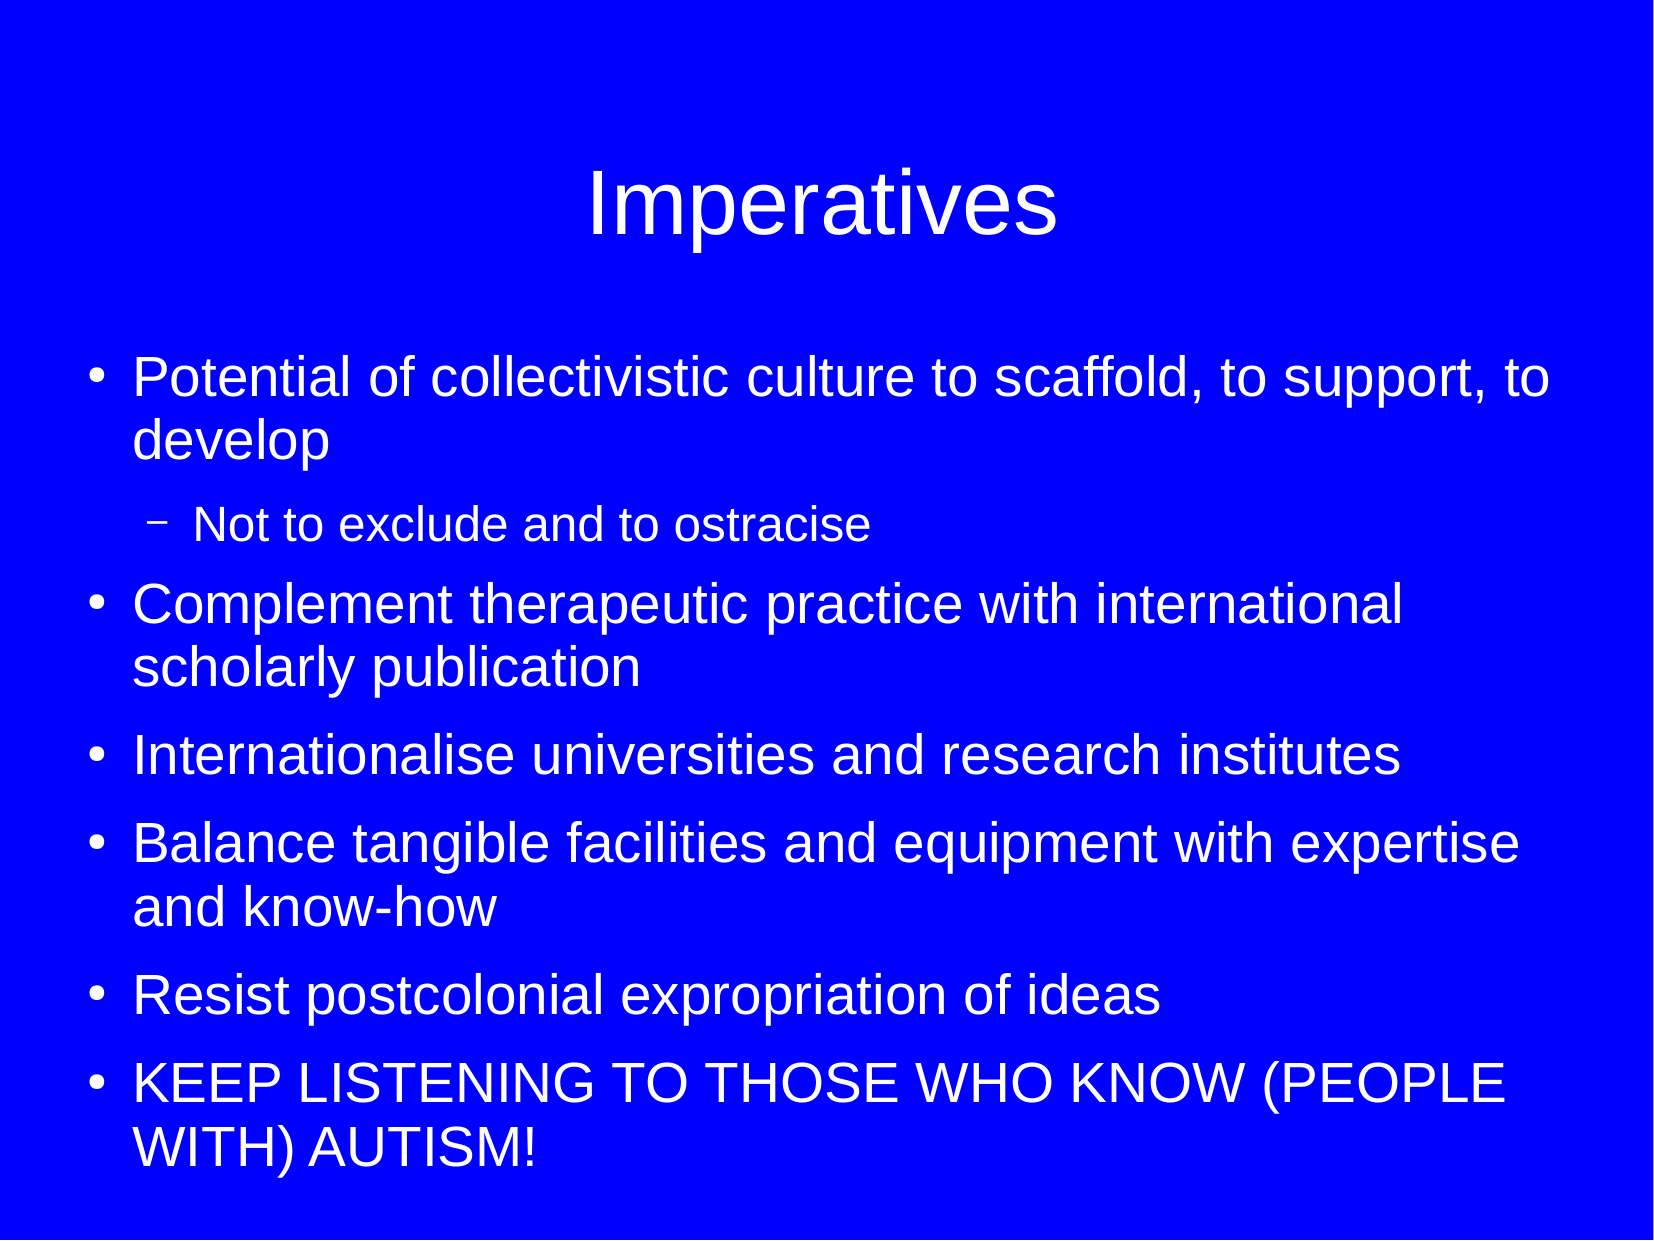

# Imperatives
Potential of collectivistic culture to scaffold, to support, to develop
Not to exclude and to ostracise
Complement therapeutic practice with international scholarly publication
Internationalise universities and research institutes
Balance tangible facilities and equipment with expertise and know-how
Resist postcolonial expropriation of ideas
KEEP LISTENING TO THOSE WHO KNOW (PEOPLE WITH) AUTISM!